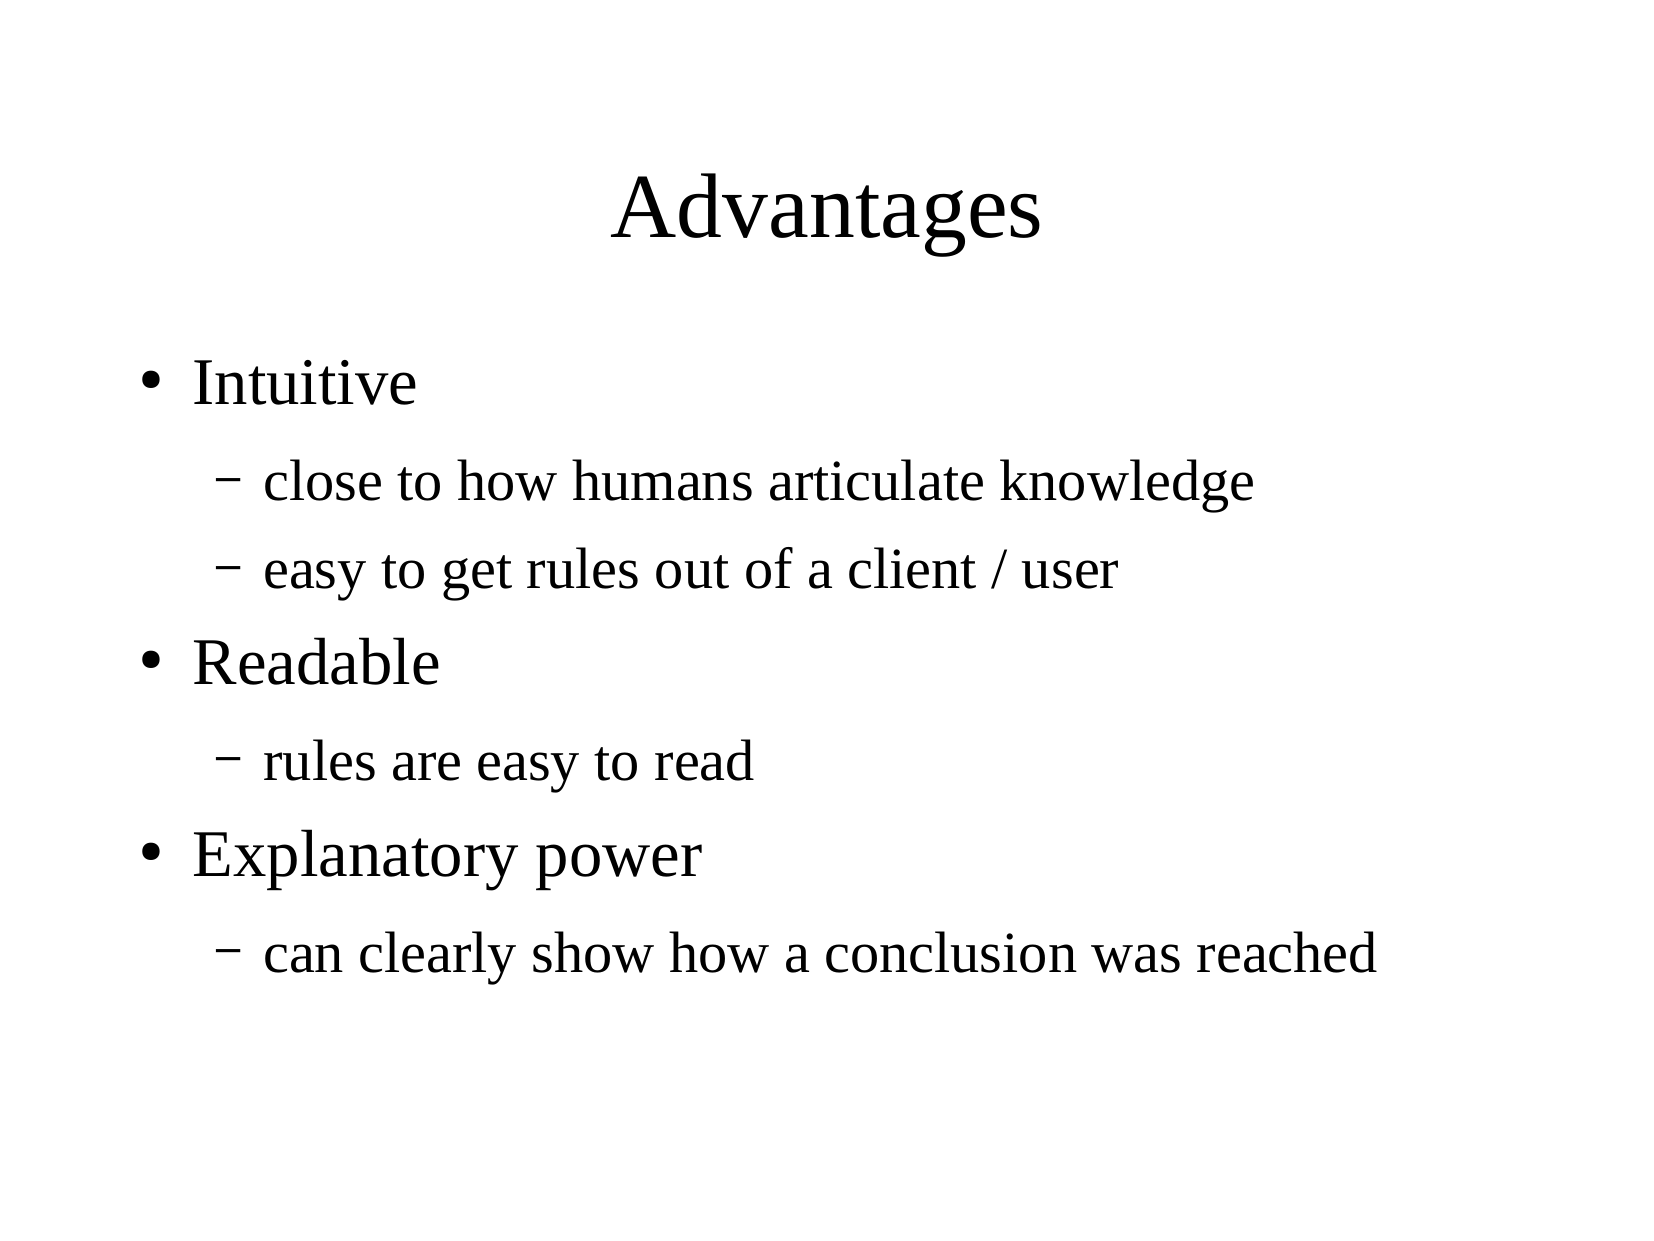

# Advantages
Intuitive
close to how humans articulate knowledge
easy to get rules out of a client / user
Readable
rules are easy to read
Explanatory power
can clearly show how a conclusion was reached